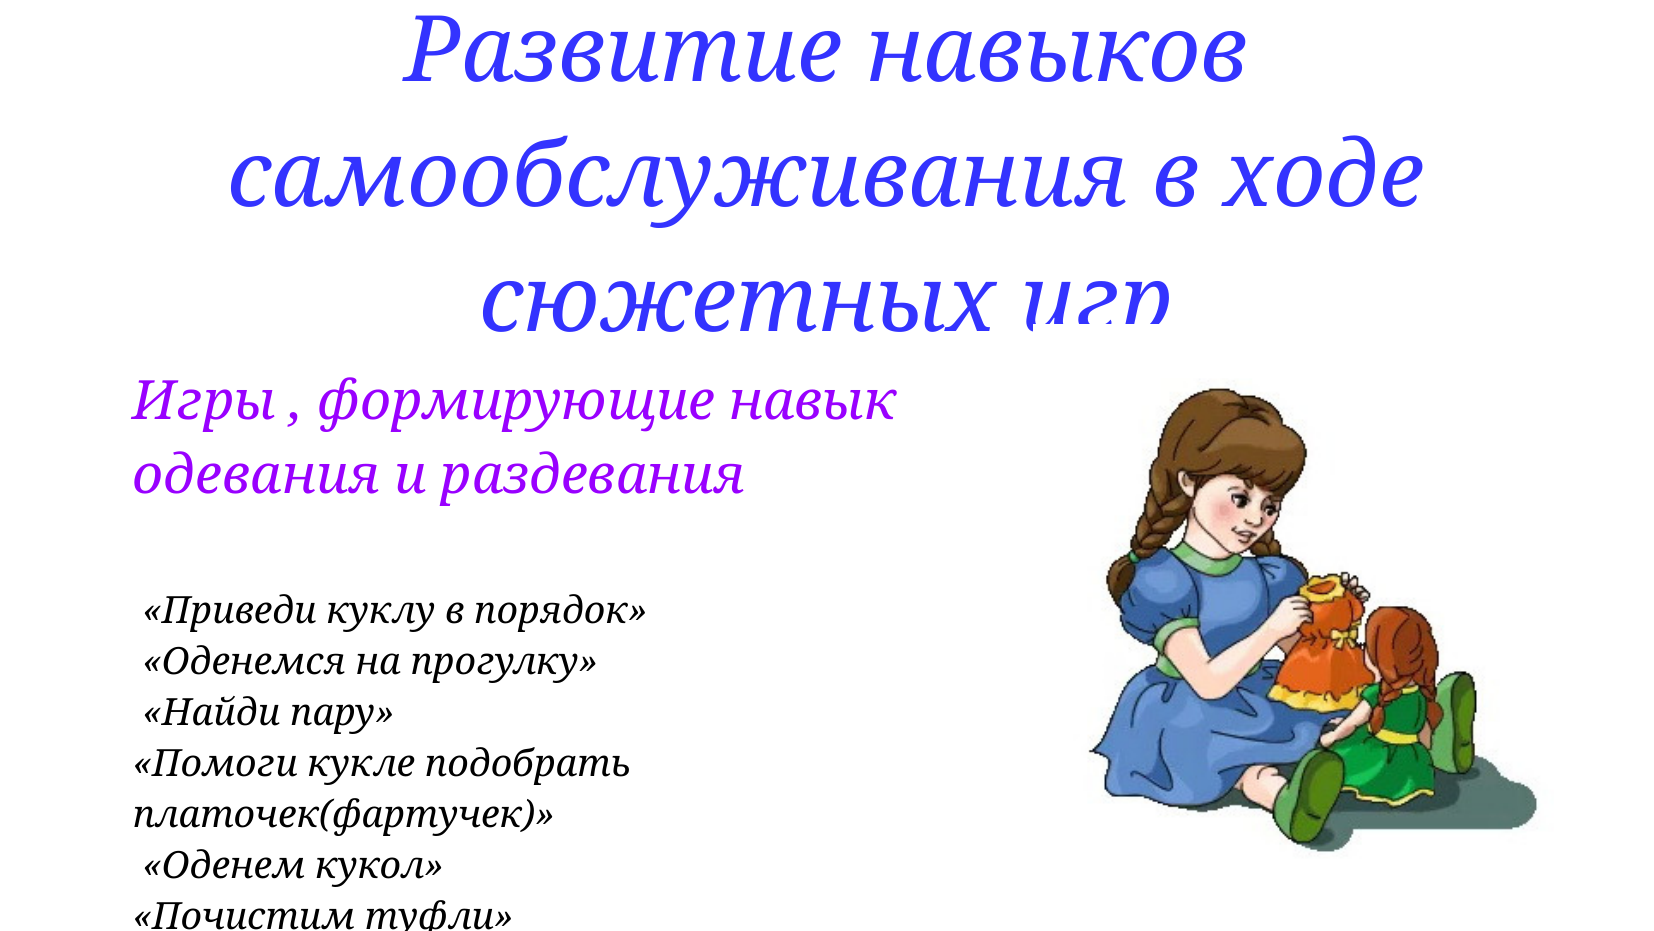

# Развитие навыков самообслуживания в ходе сюжетных игр
Игры , формирующие навык одевания и раздевания
 «Приведи куклу в порядок»
 «Оденемся на прогулку»
 «Найди пару»
«Помоги кукле подобрать платочек(фартучек)»
 «Оденем кукол»
«Почистим туфли»